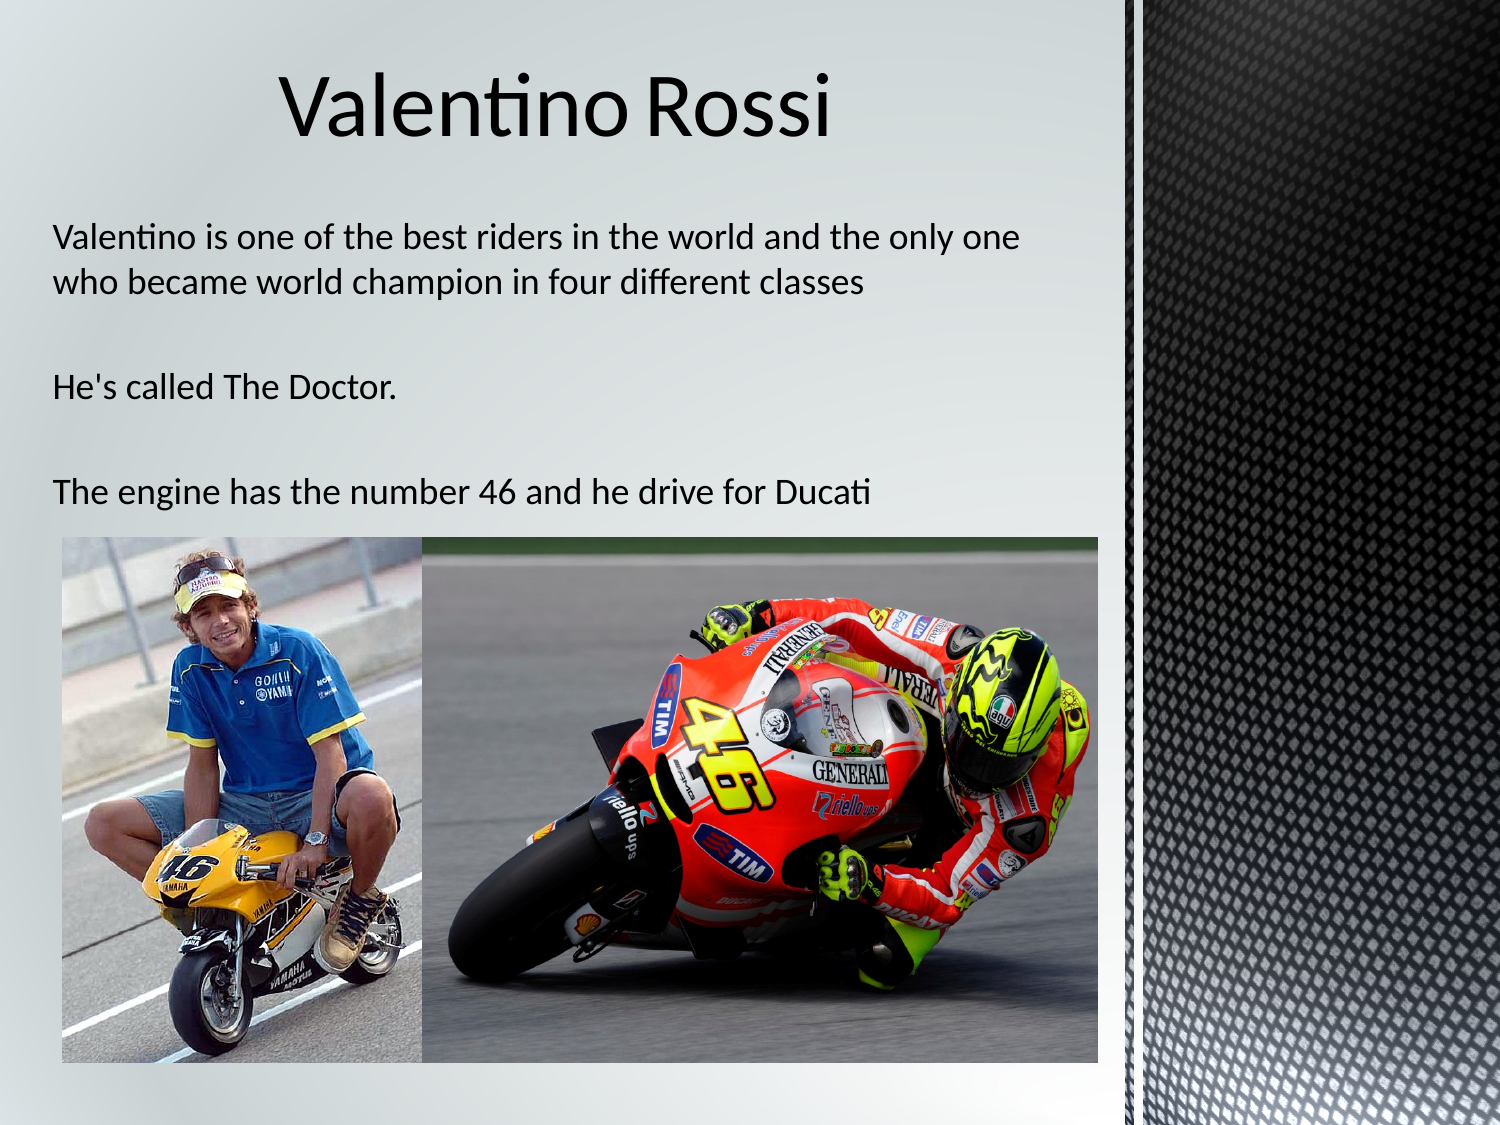

# Valentino Rossi
Valentino is one of the best riders in the world and the only one who became world champion in four different classes
He's called The Doctor.
The engine has the number 46 and he drive for Ducati